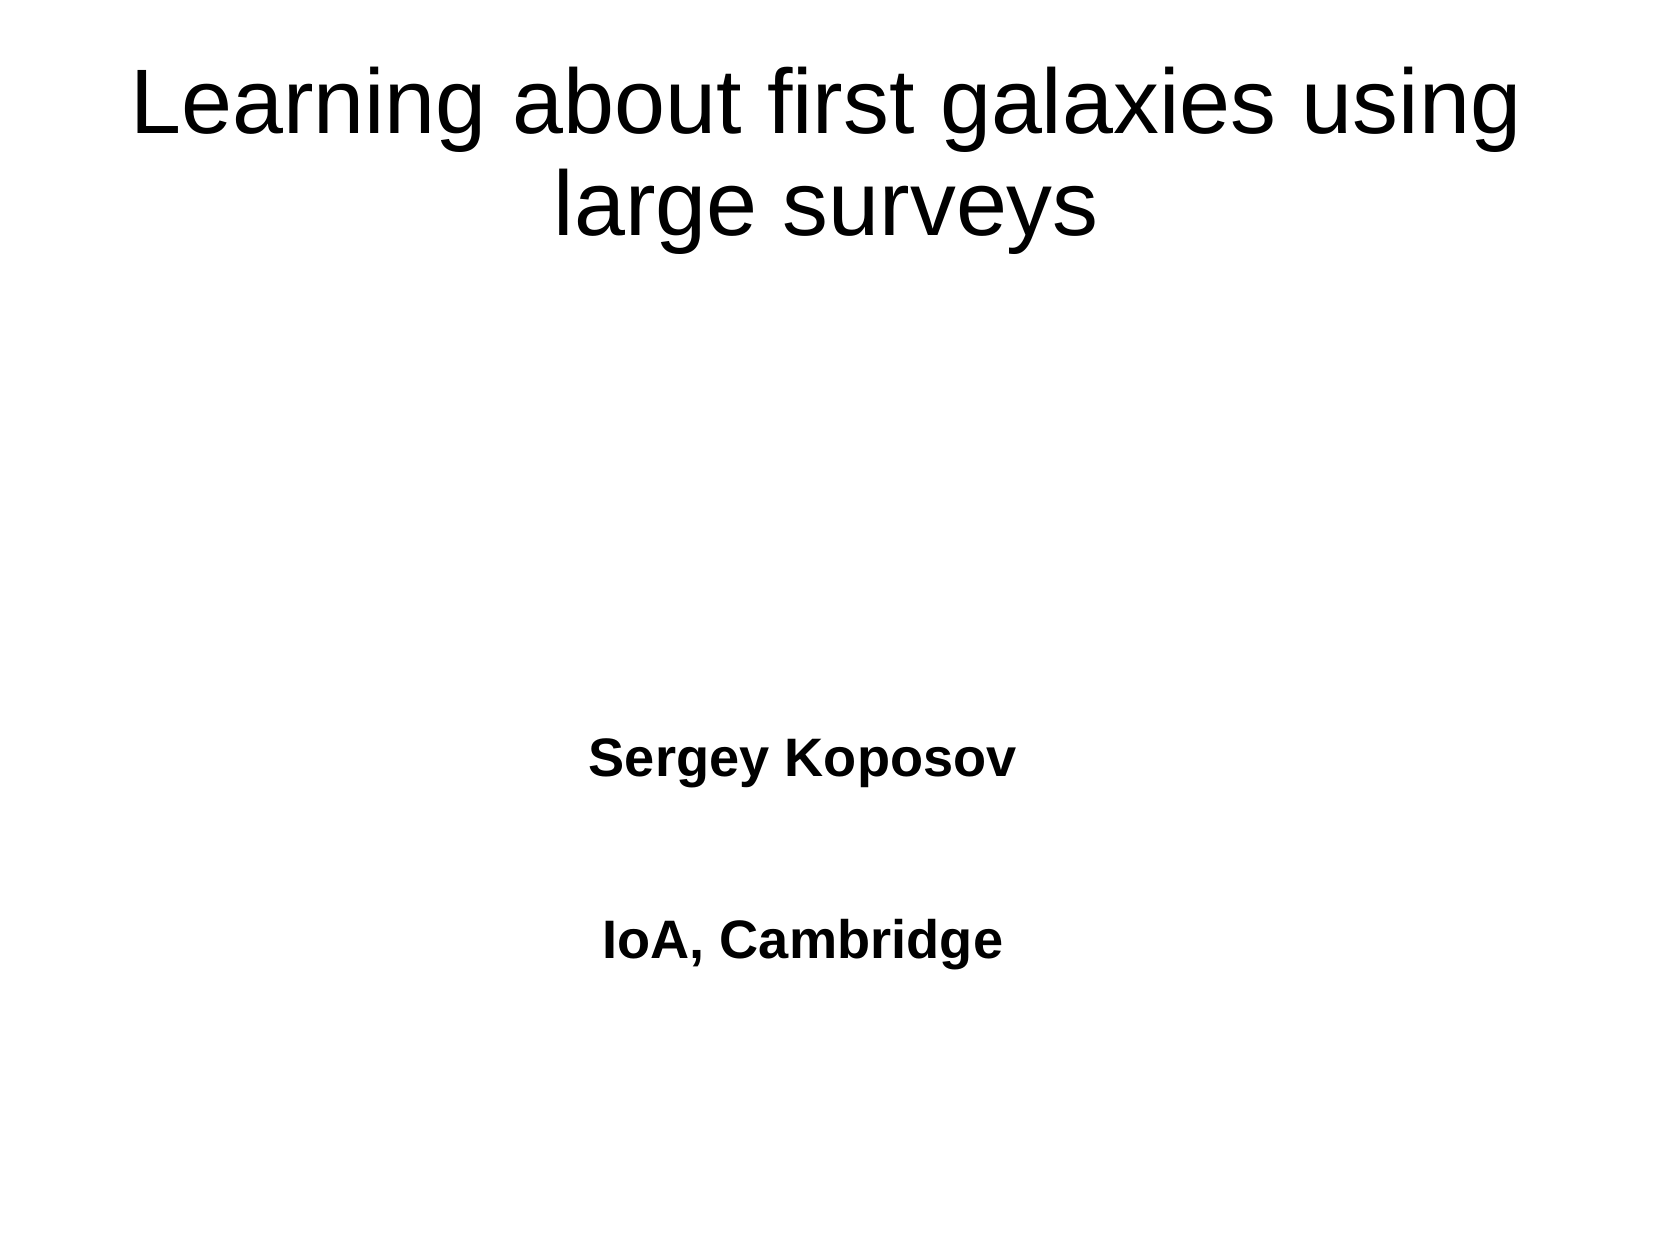

# Learning about first galaxies using large surveys
Sergey Koposov
IoA, Cambridge